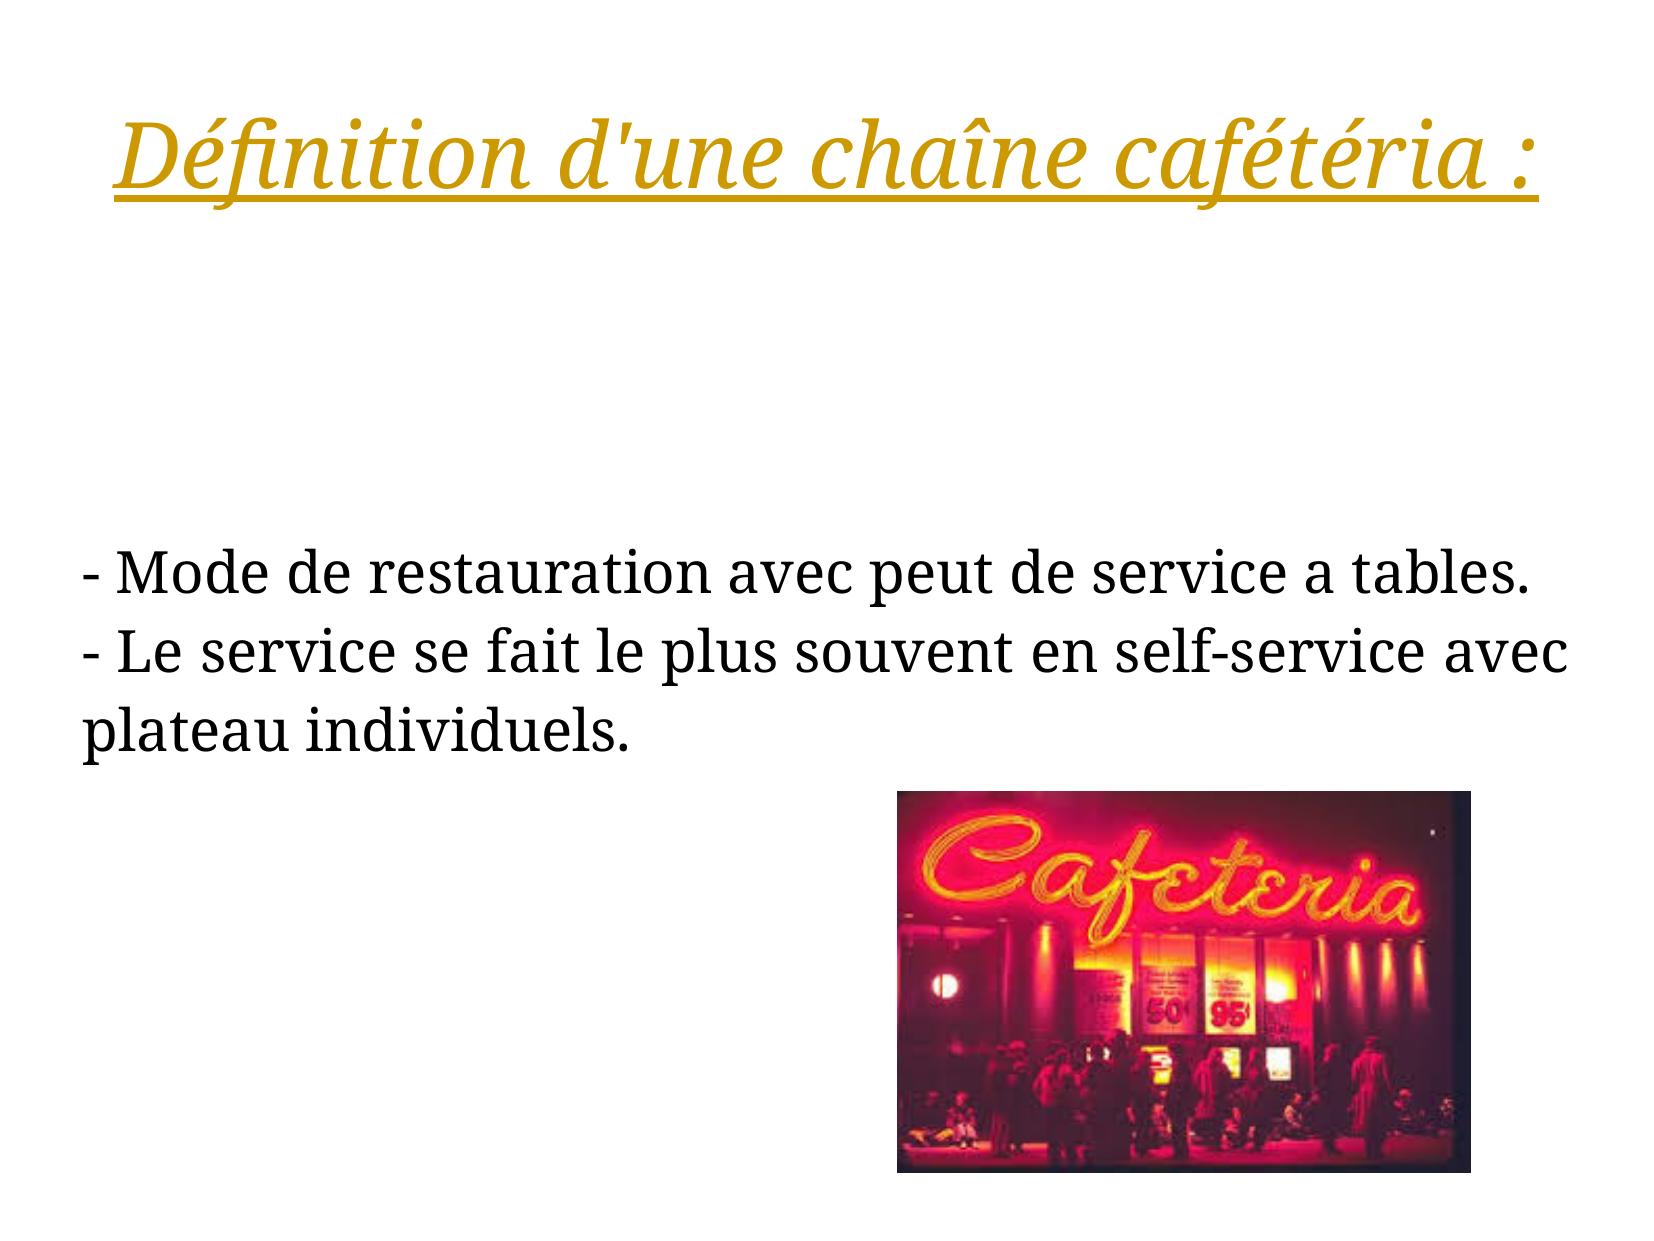

# Définition d'une chaîne cafétéria :
- Mode de restauration avec peut de service a tables.
- Le service se fait le plus souvent en self-service avec plateau individuels.